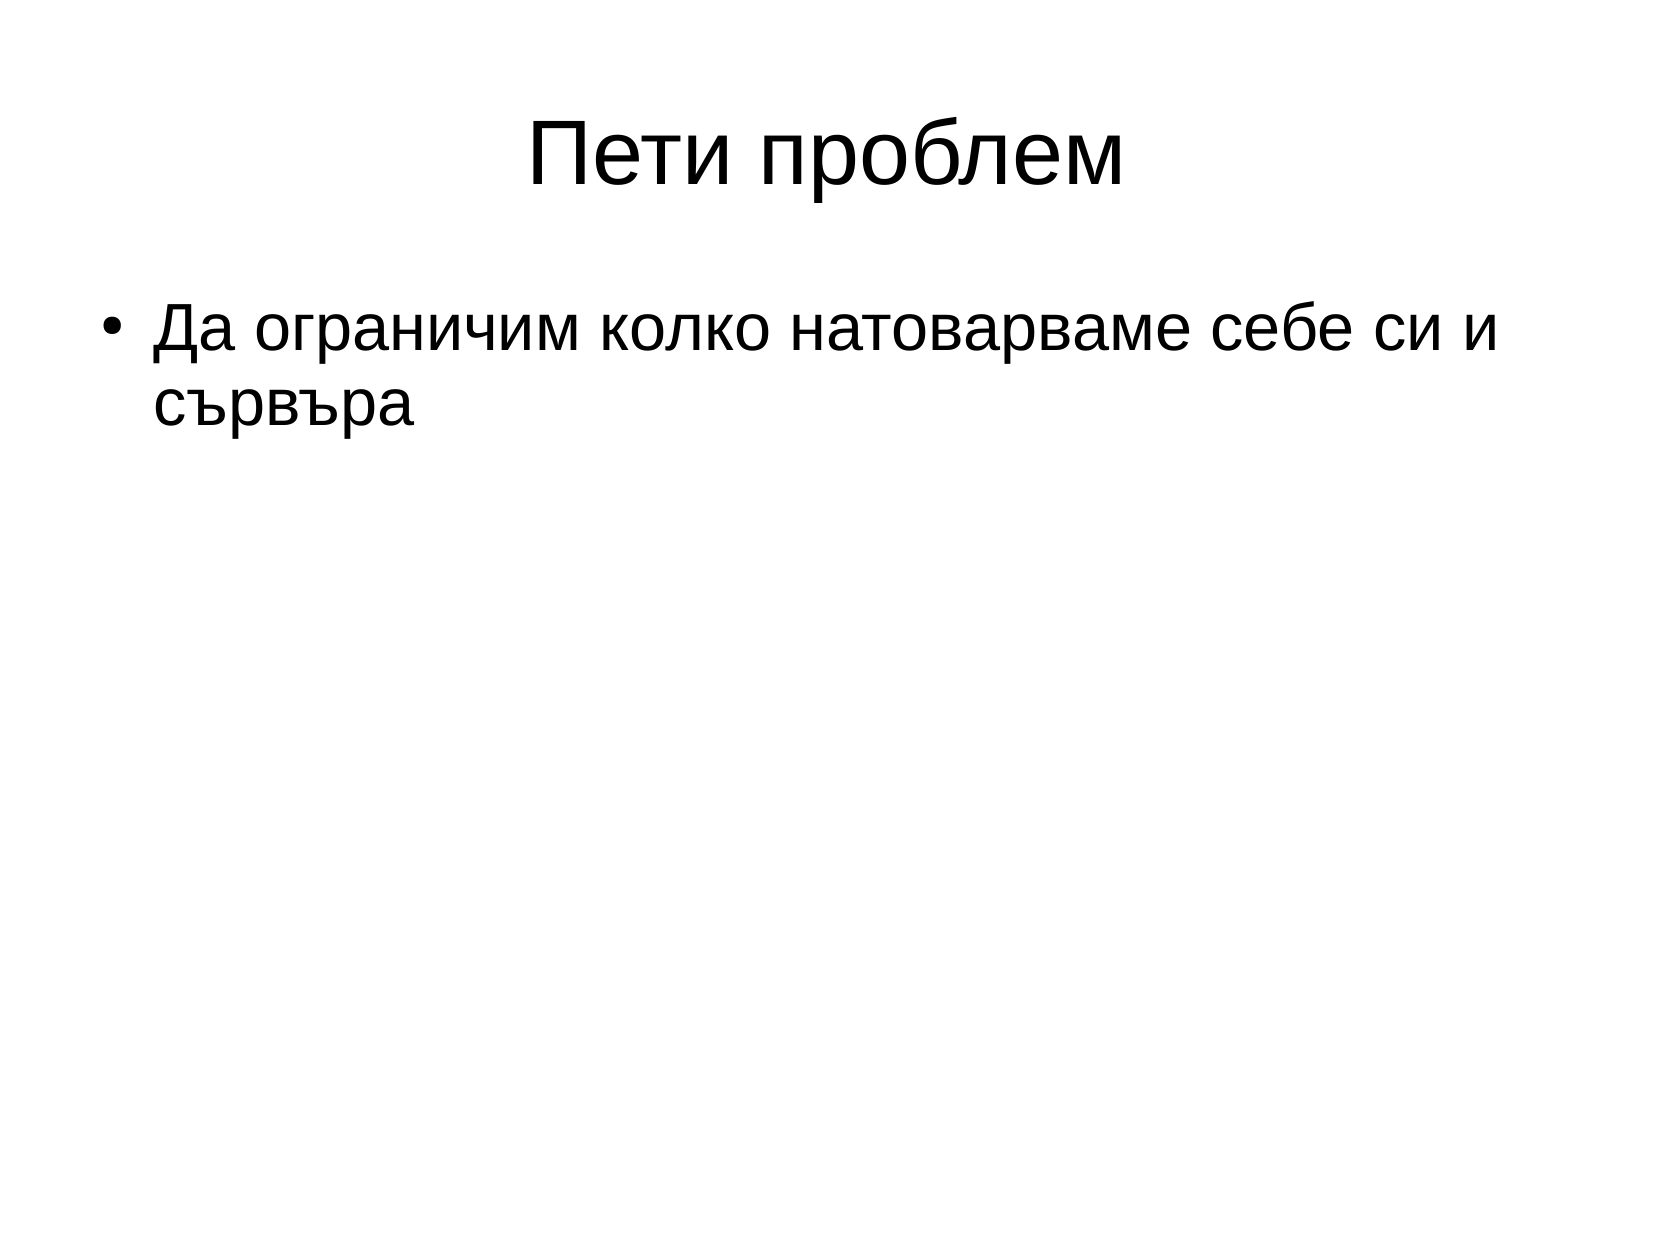

# Пети проблем
Да ограничим колко натоварваме себе си и сървъра